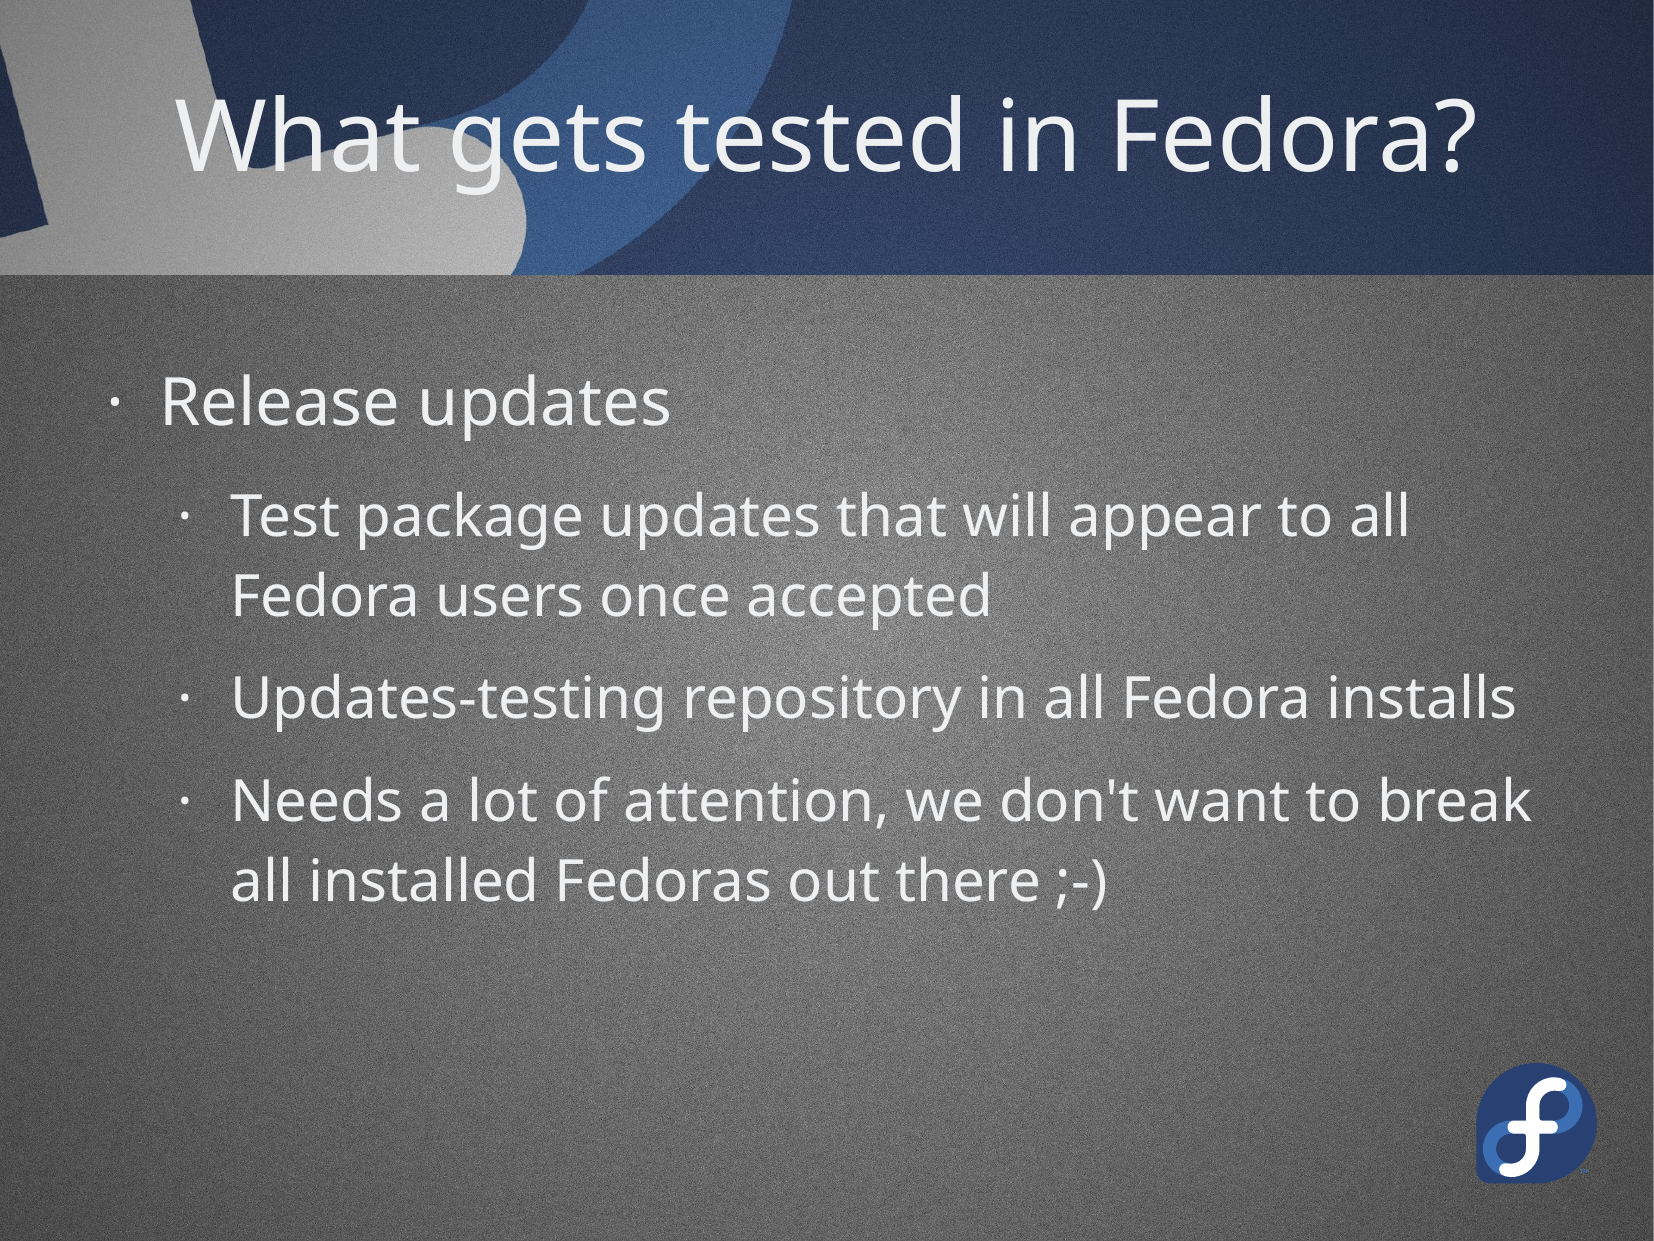

# What gets tested in Fedora?
Release updates
Test package updates that will appear to all Fedora users once accepted
Updates-testing repository in all Fedora installs
Needs a lot of attention, we don't want to break all installed Fedoras out there ;-)